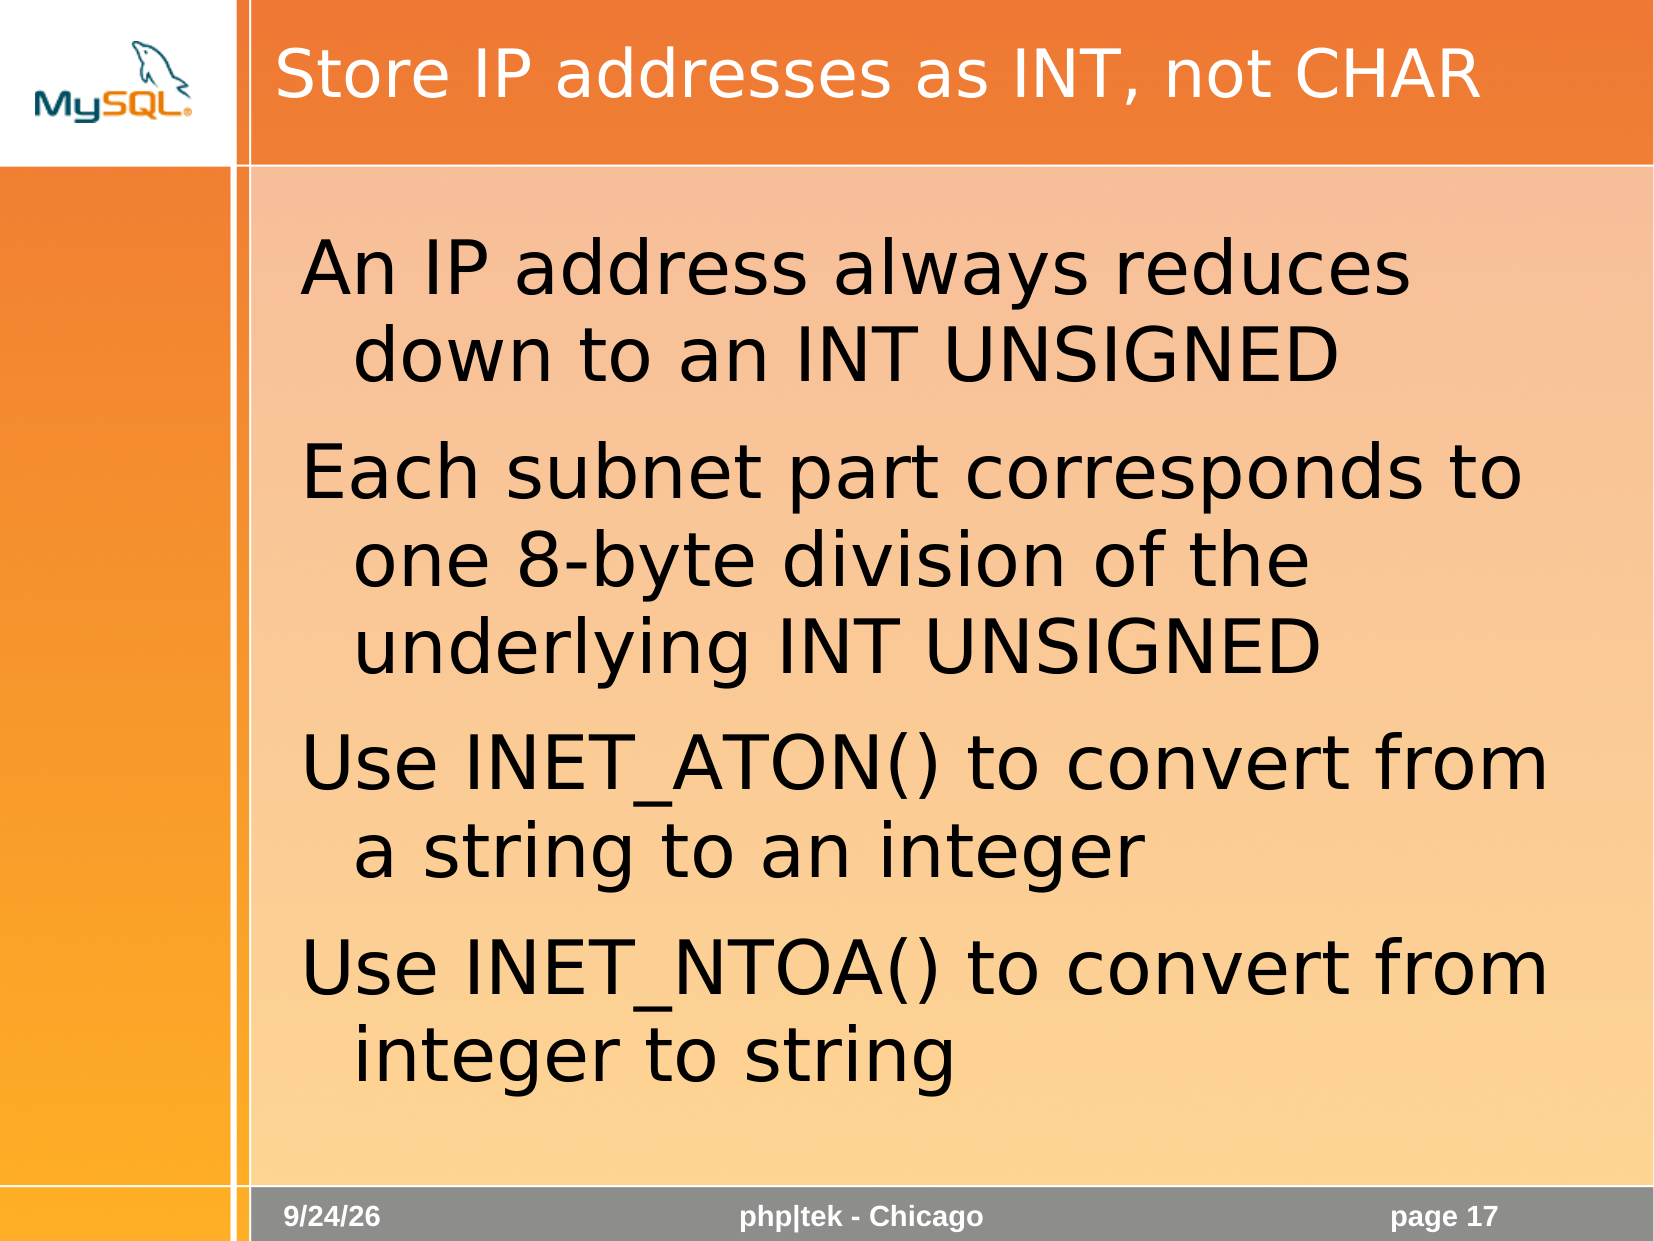

# Store IP addresses as INT, not CHAR
An IP address always reduces down to an INT UNSIGNED
Each subnet part corresponds to one 8-byte division of the underlying INT UNSIGNED
Use INET_ATON() to convert from a string to an integer
Use INET_NTOA() to convert from integer to string